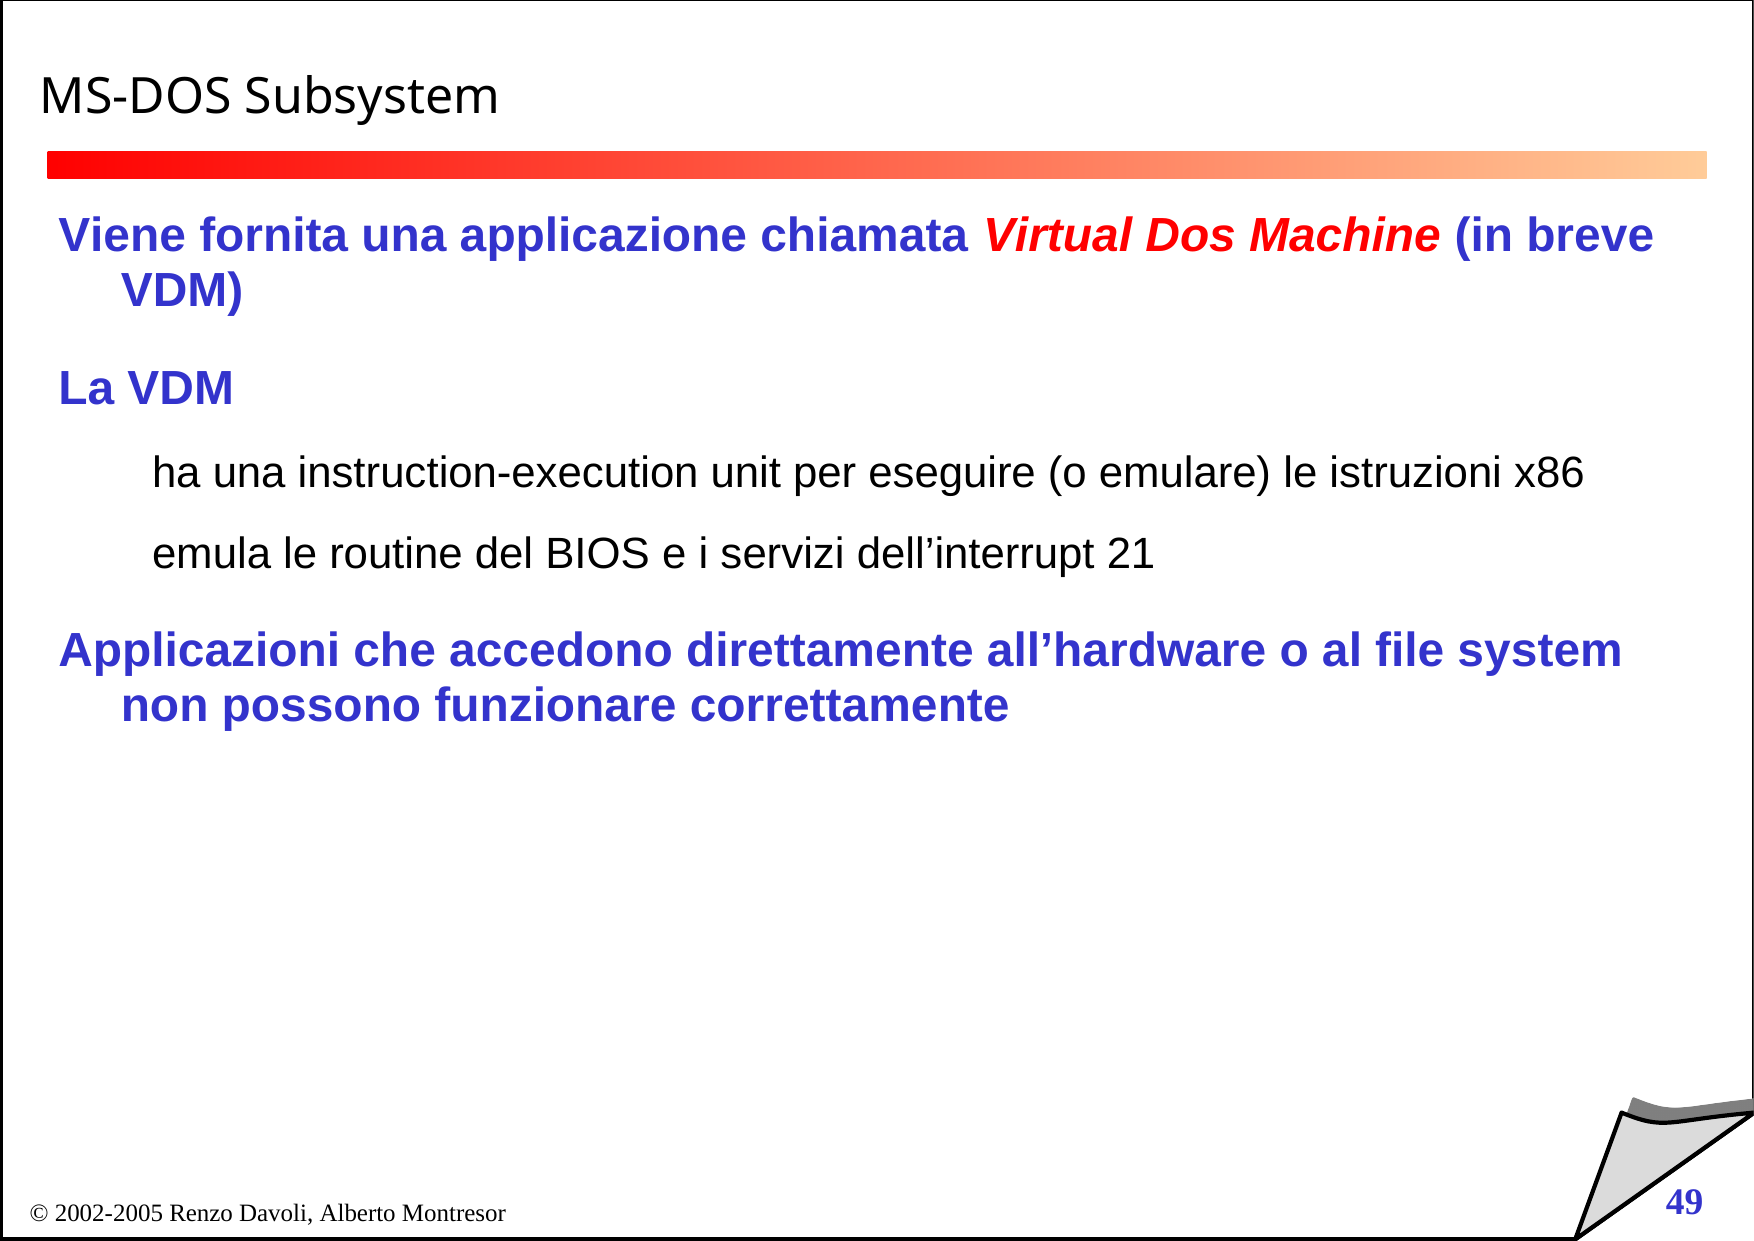

# MS-DOS Subsystem
Viene fornita una applicazione chiamata Virtual Dos Machine (in breve VDM)
La VDM
ha una instruction-execution unit per eseguire (o emulare) le istruzioni x86
emula le routine del BIOS e i servizi dell’interrupt 21
Applicazioni che accedono direttamente all’hardware o al file system non possono funzionare correttamente